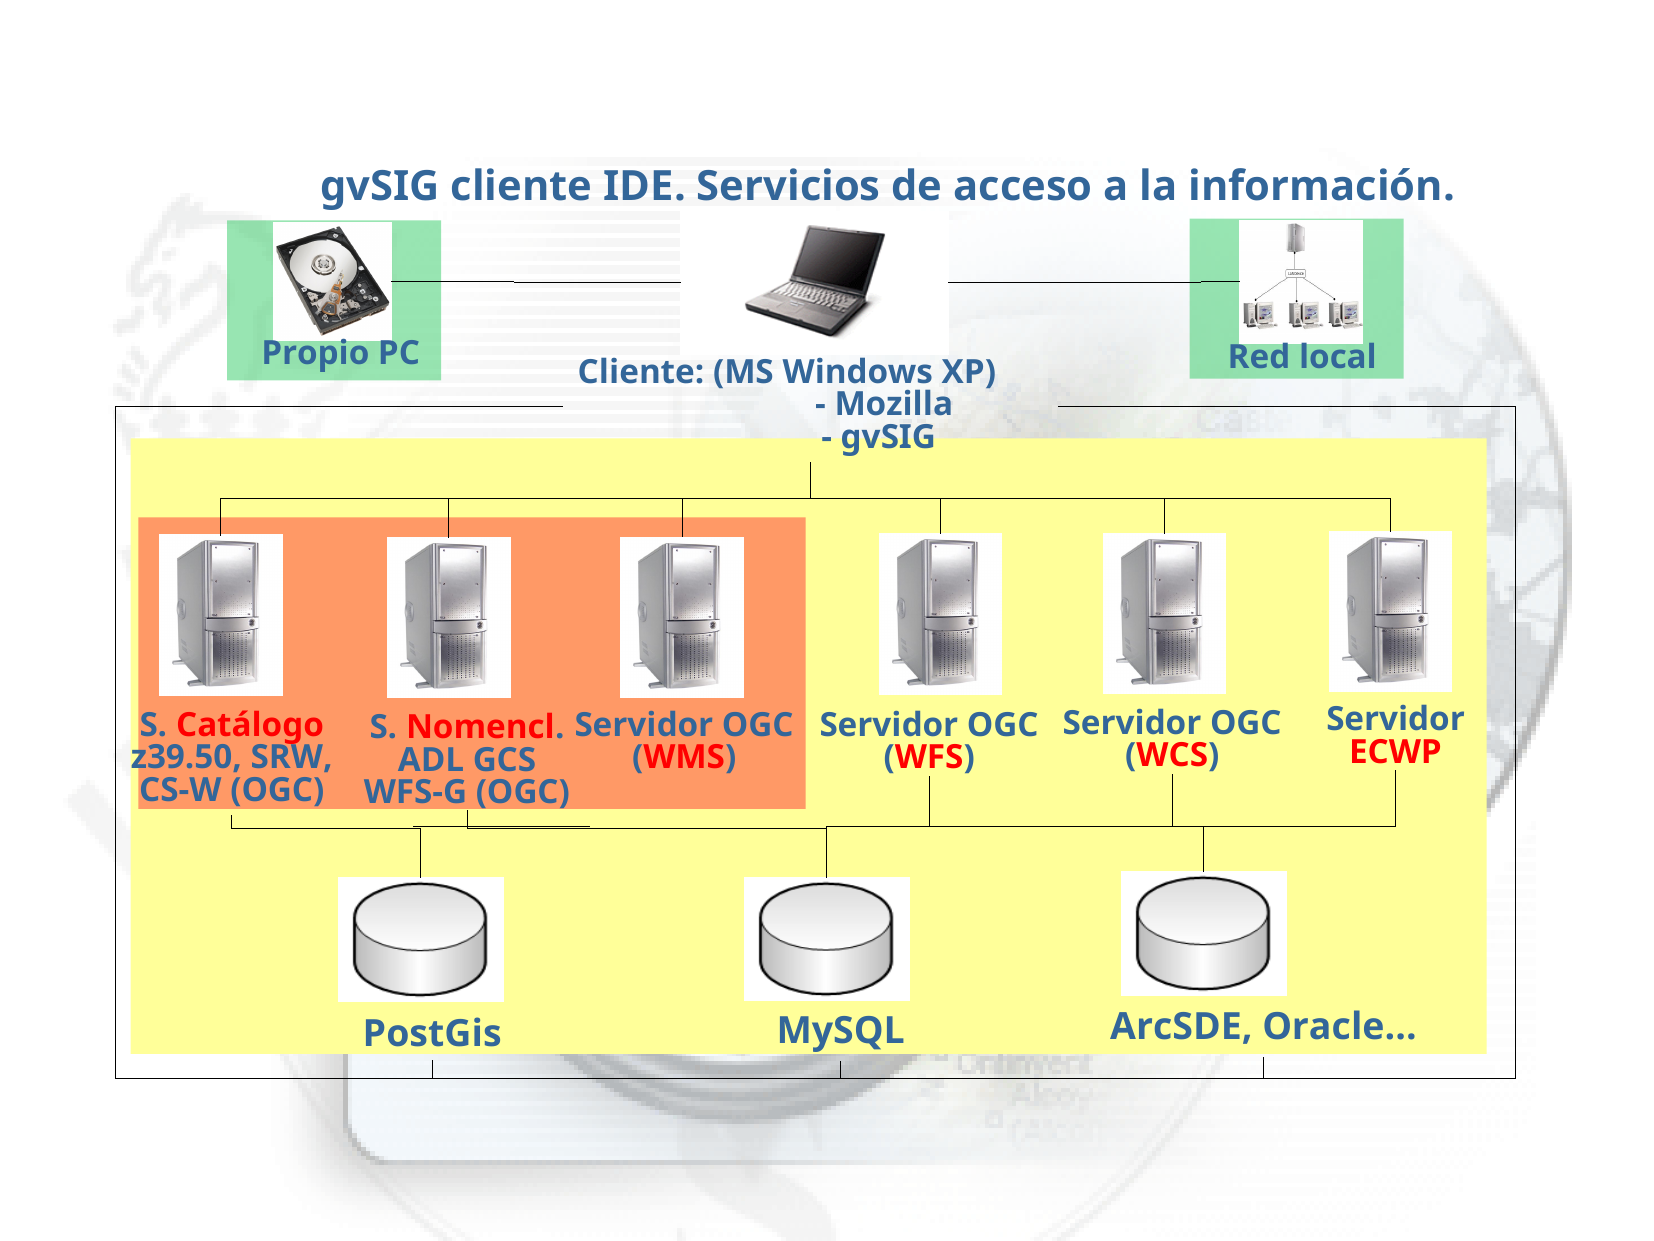

gvSIG cliente IDE. Servicios de acceso a la información.
Propio PC
Red local
Cliente: (MS Windows XP)
		- Mozilla
		 - gvSIG
S. Catálogo
z39.50, SRW,
CS-W (OGC)
Servidor ECWP
Servidor OGC (WCS)
Servidor OGC (WMS)
Servidor OGC (WFS)
S. Nomencl.
ADL GCS
WFS-G (OGC)
ArcSDE, Oracle...
MySQL
PostGis